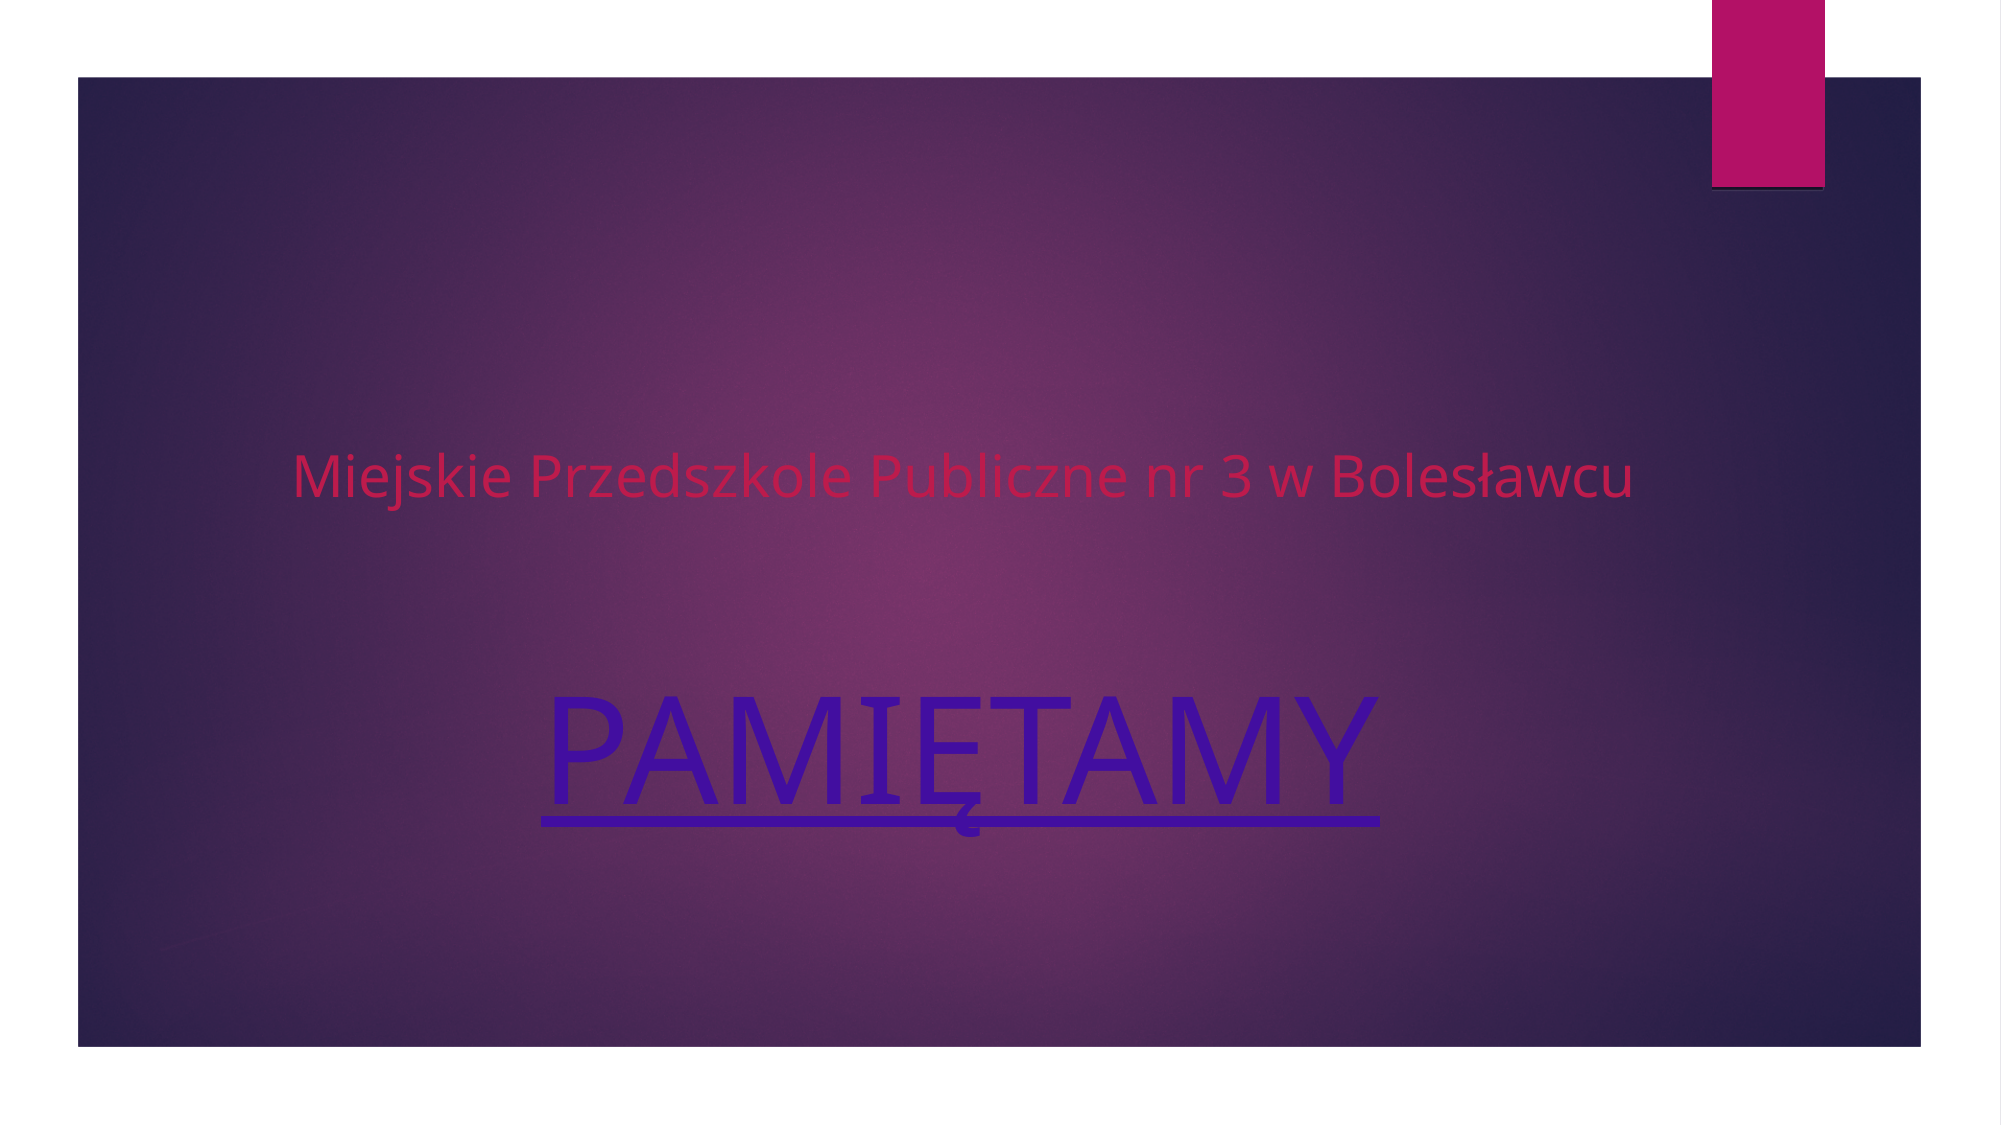

# Miejskie Przedszkole Publiczne nr 3 w Bolesławcu
Pamiętamy